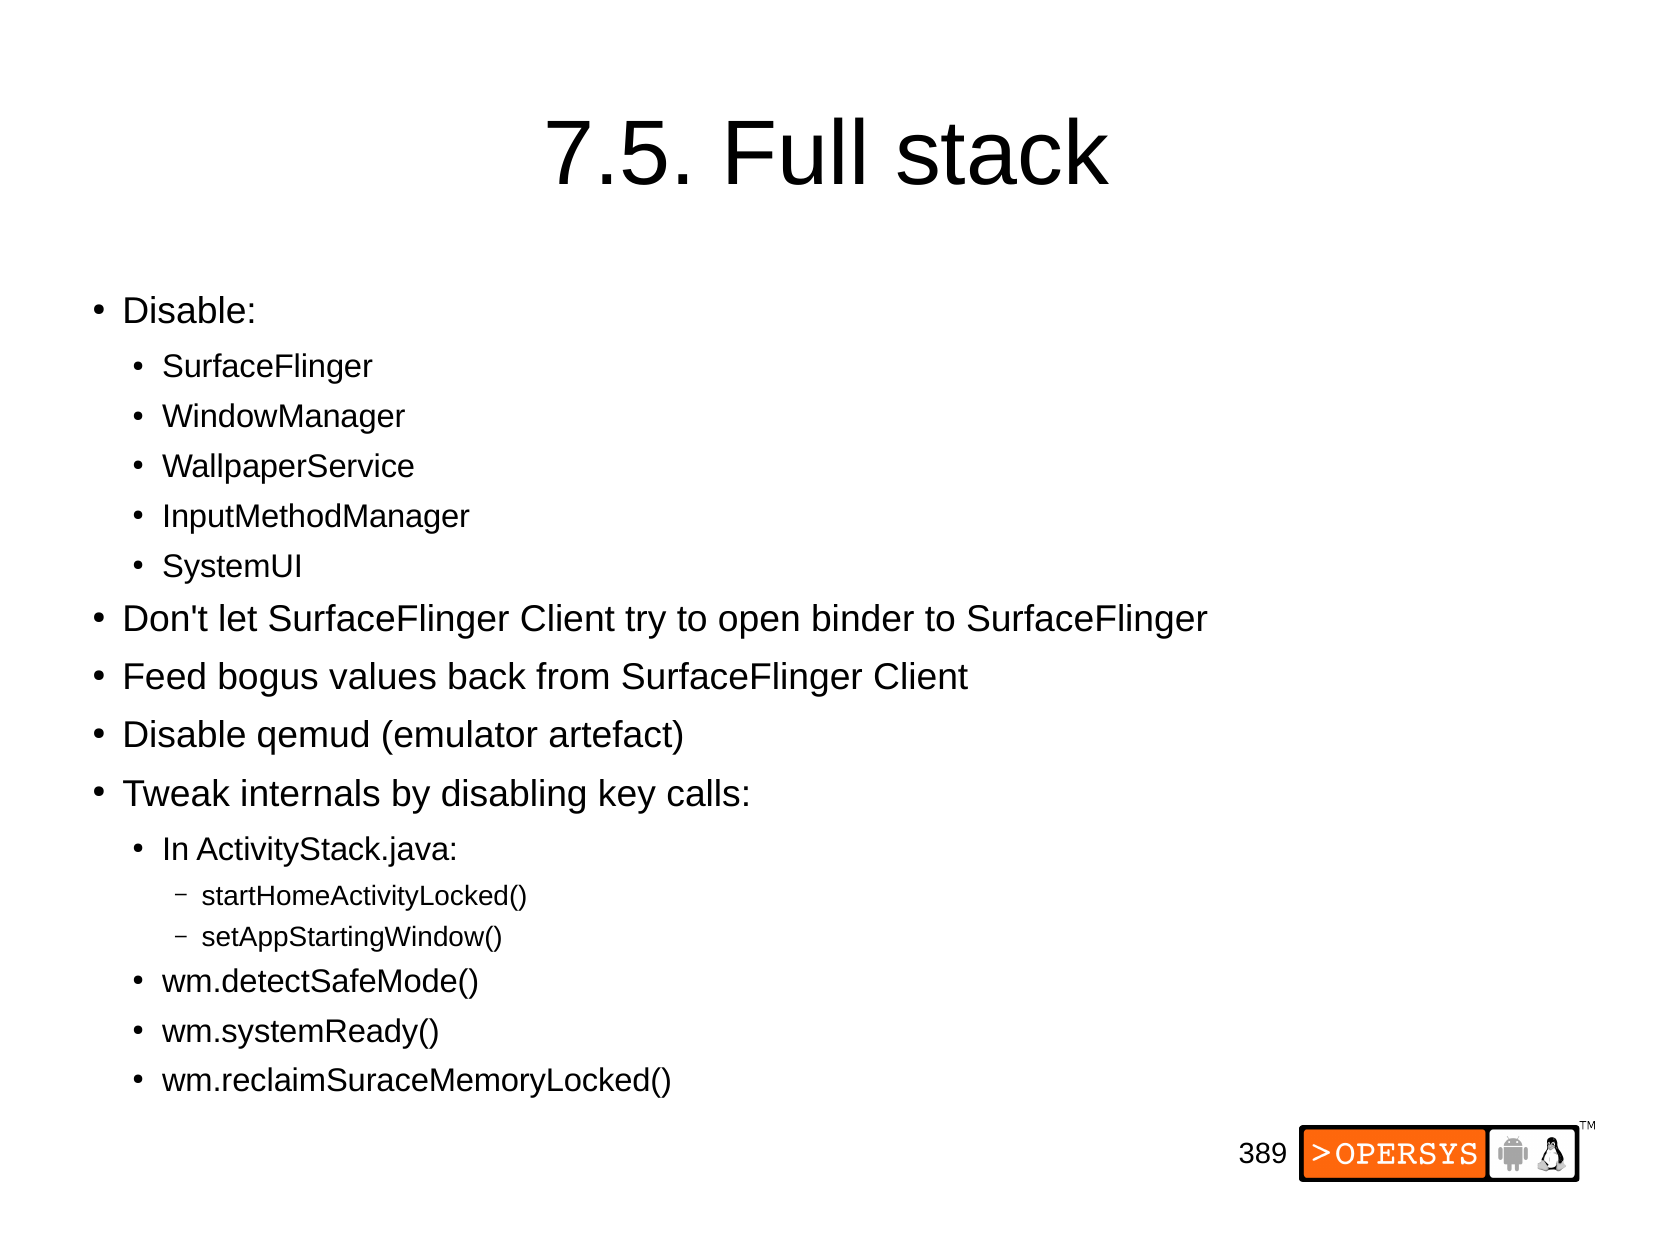

# 7.5. Full stack
Disable:
SurfaceFlinger
WindowManager
WallpaperService
InputMethodManager
SystemUI
Don't let SurfaceFlinger Client try to open binder to SurfaceFlinger
Feed bogus values back from SurfaceFlinger Client
Disable qemud (emulator artefact)
Tweak internals by disabling key calls:
In ActivityStack.java:
startHomeActivityLocked()
setAppStartingWindow()
wm.detectSafeMode()
wm.systemReady()
wm.reclaimSuraceMemoryLocked()